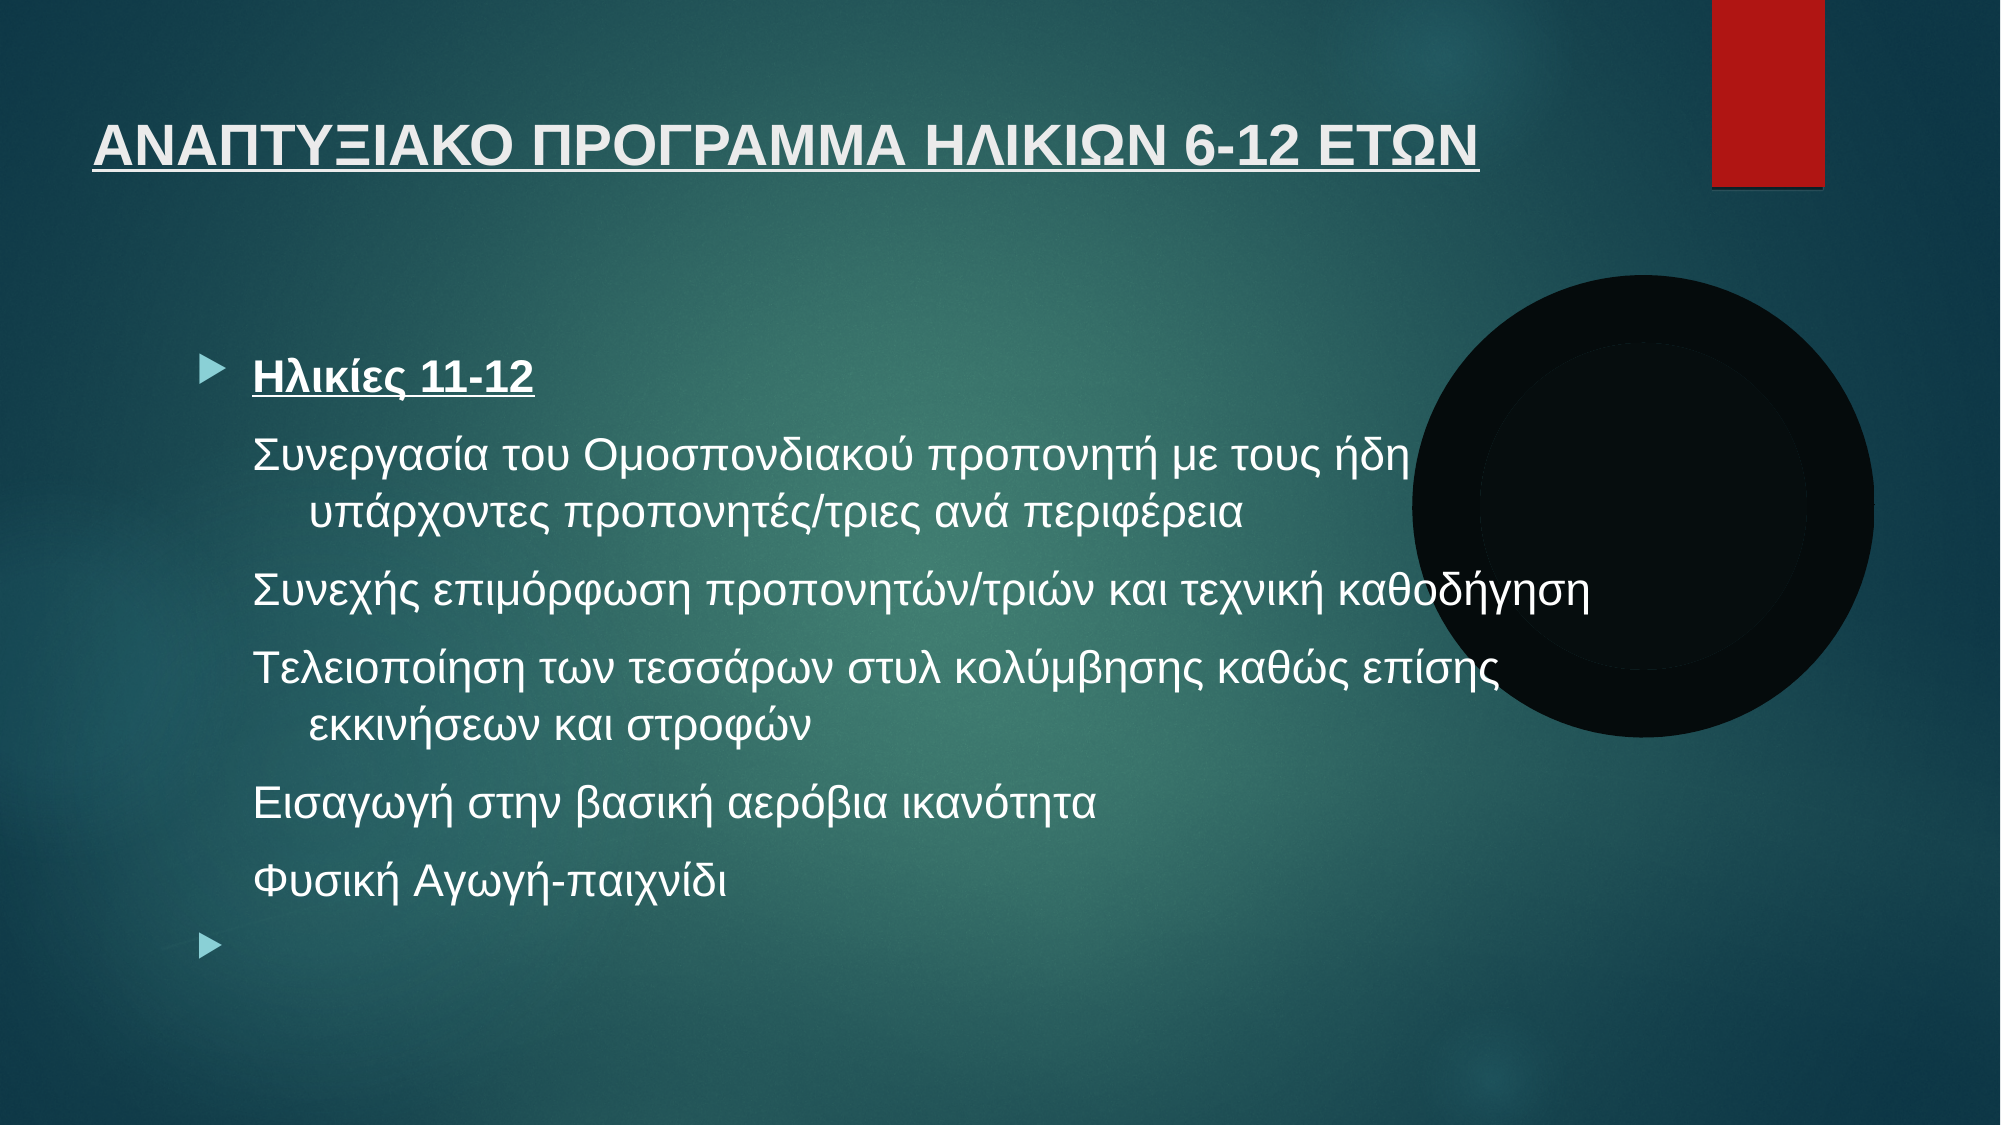

# ΑΝΑΠΤΥΞΙΑΚΟ ΠΡΟΓΡΑΜΜΑ ΗΛΙΚΙΩΝ 6-12 ΕΤΩΝ
Ηλικίες 11-12
Συνεργασία του Ομοσπονδιακού προπονητή με τους ήδη υπάρχοντες προπονητές/τριες ανά περιφέρεια
Συνεχής επιμόρφωση προπονητών/τριών και τεχνική καθοδήγηση
Τελειοποίηση των τεσσάρων στυλ κολύμβησης καθώς επίσης εκκινήσεων και στροφών
Εισαγωγή στην βασική αερόβια ικανότητα
Φυσική Αγωγή-παιχνίδι